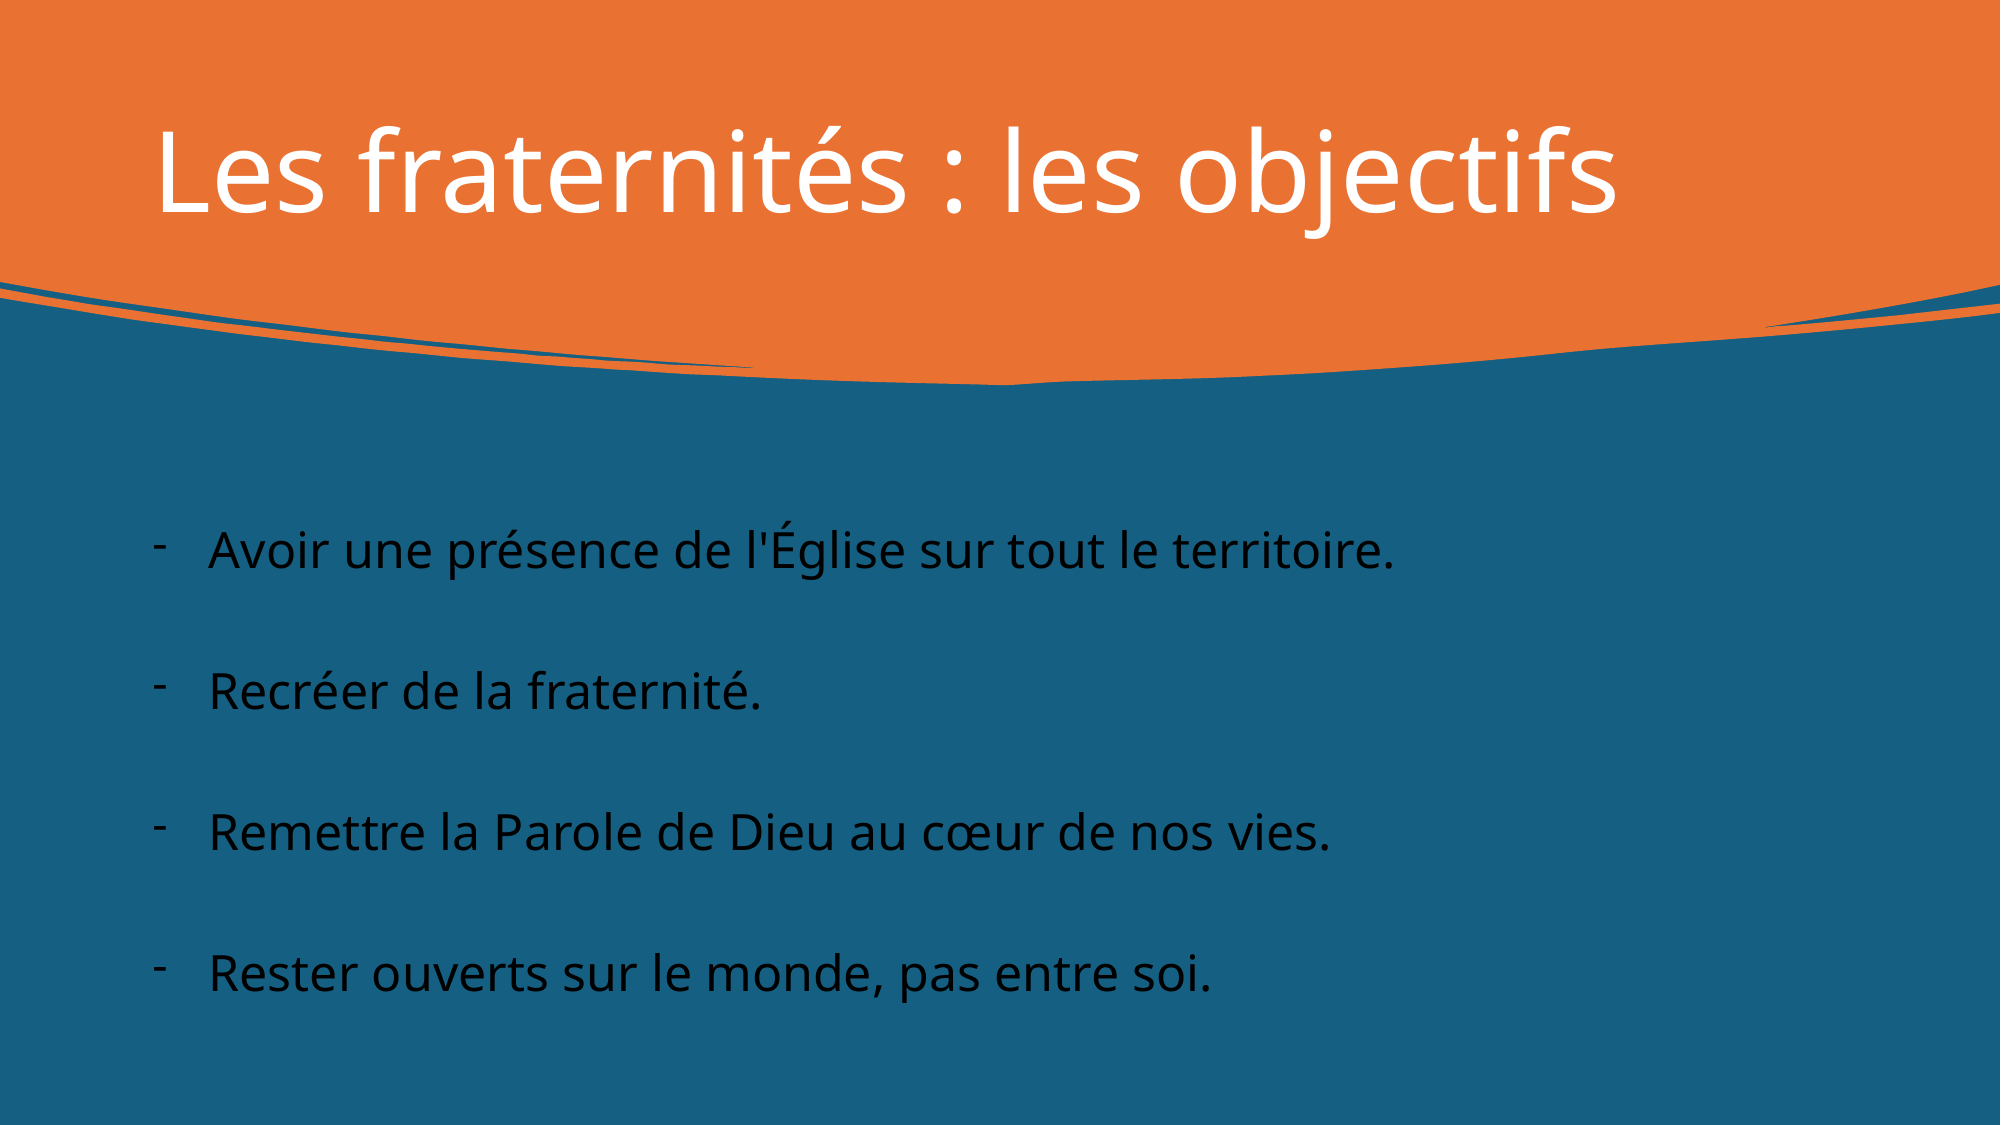

# Les fraternités : les objectifs
Avoir une présence de l'Église sur tout le territoire.
Recréer de la fraternité.
Remettre la Parole de Dieu au cœur de nos vies.
Rester ouverts sur le monde, pas entre soi.